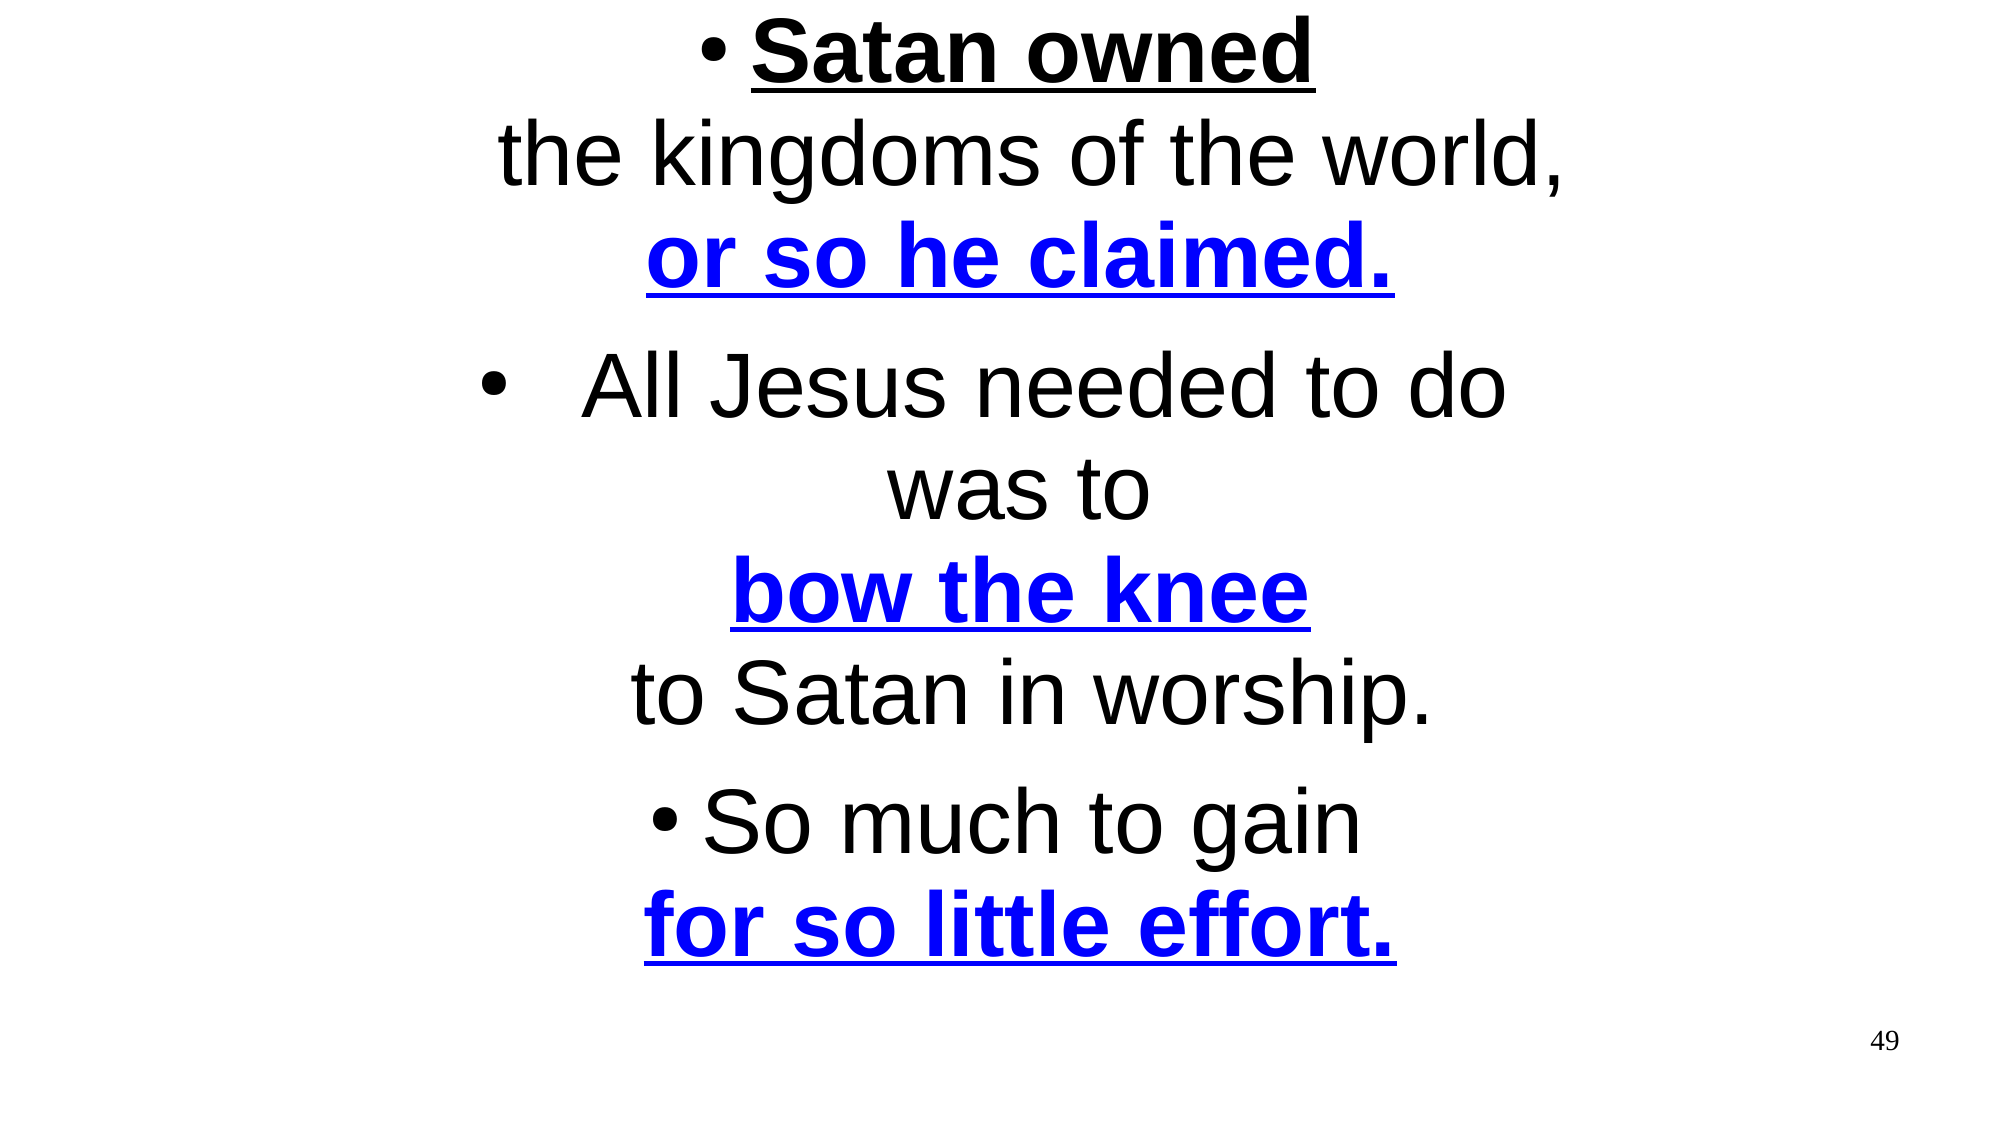

# Satan owned the kingdoms of the world, or so he claimed.
 All Jesus needed to do
was to
bow the knee
to Satan in worship.
So much to gain
for so little effort.
49